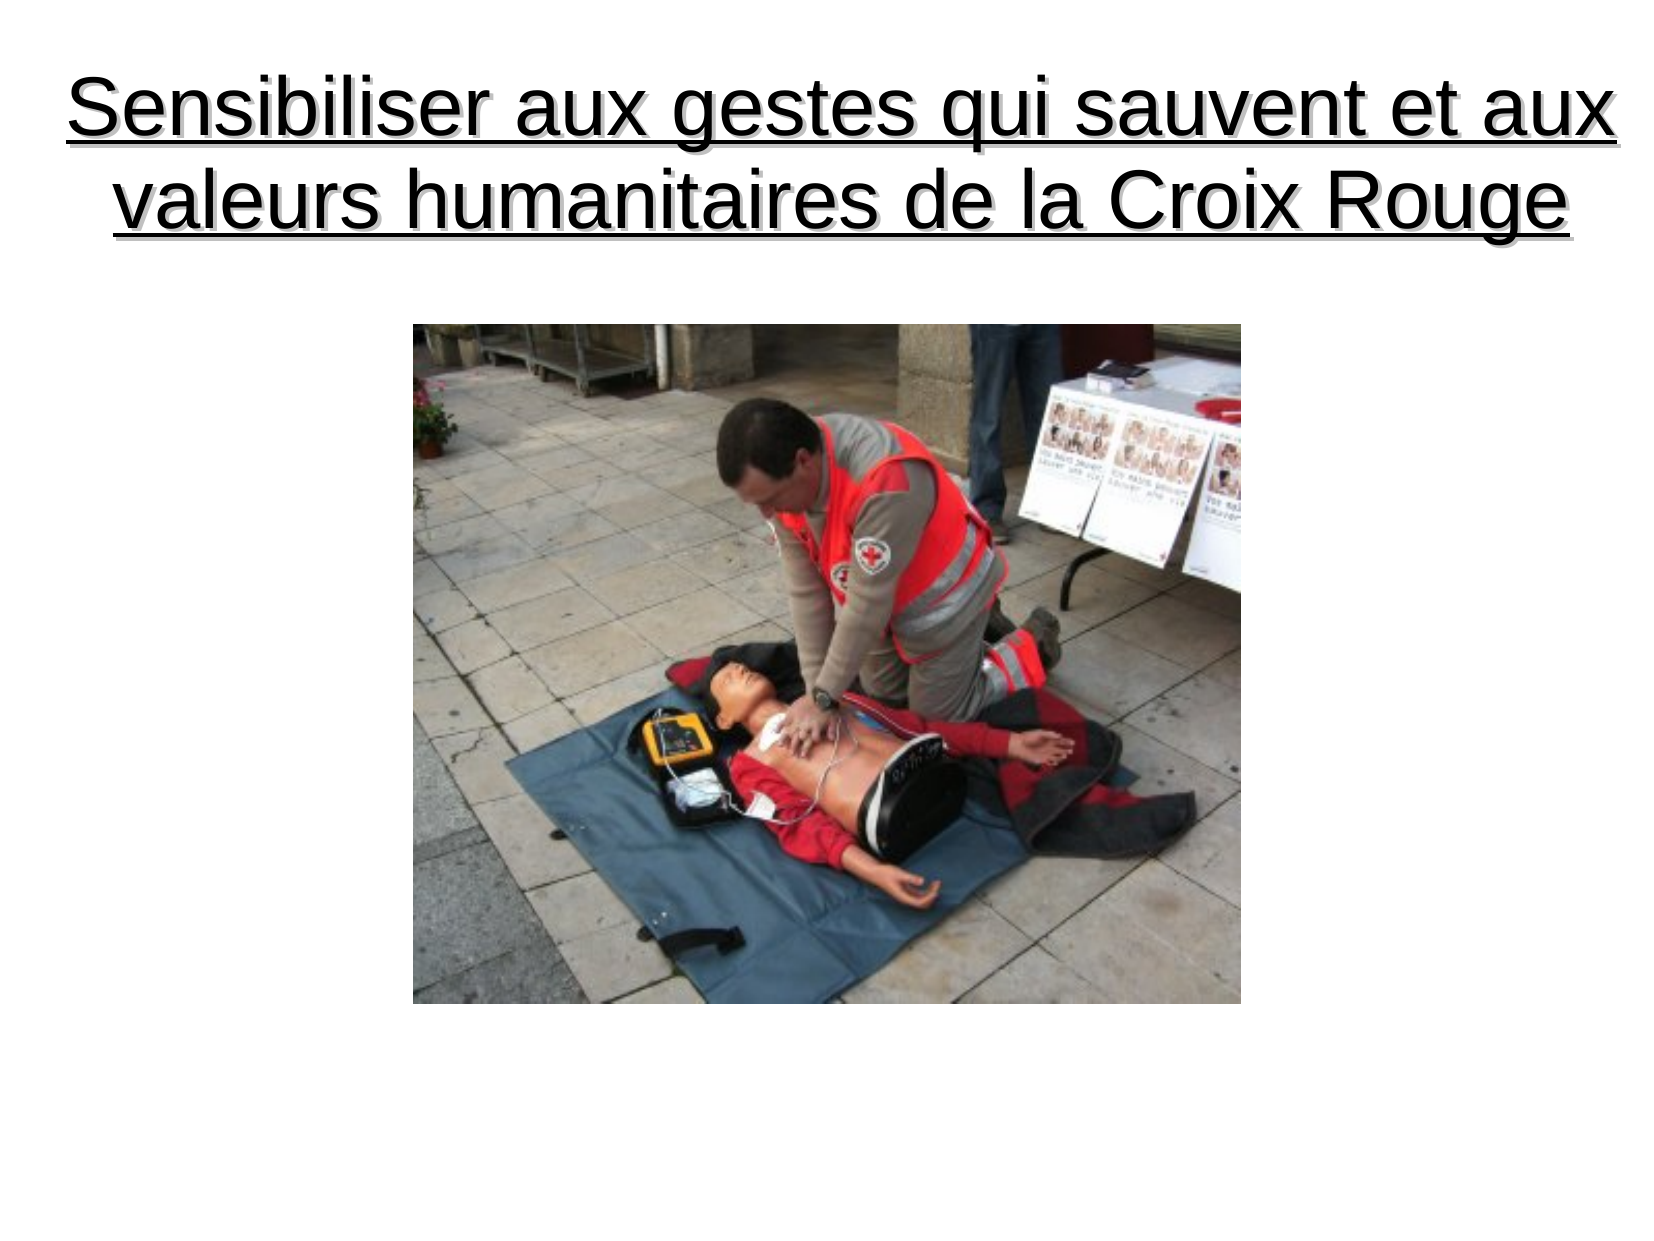

# Sensibiliser aux gestes qui sauvent et aux valeurs humanitaires de la Croix Rouge